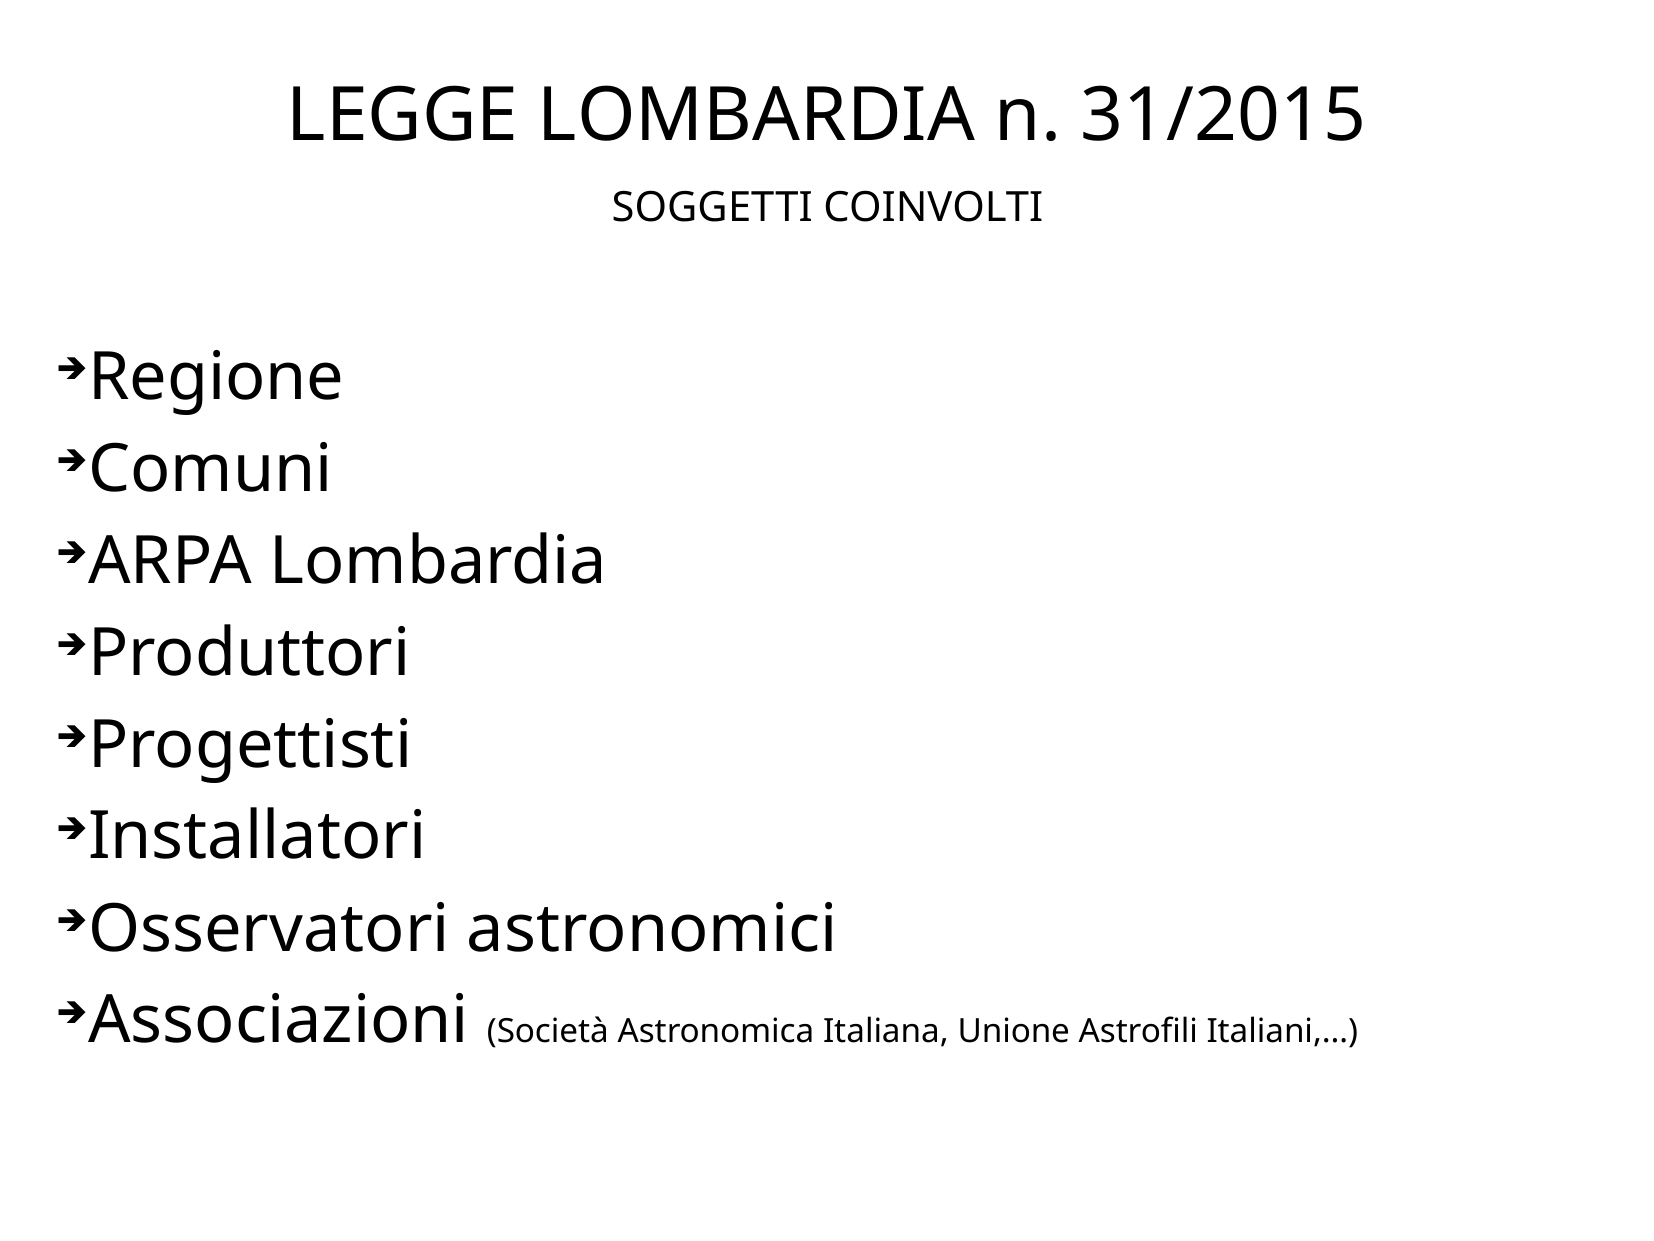

# LEGGE LOMBARDIA n. 31/2015
SOGGETTI COINVOLTI
Regione
Comuni
ARPA Lombardia
Produttori
Progettisti
Installatori
Osservatori astronomici
Associazioni (Società Astronomica Italiana, Unione Astrofili Italiani,…)